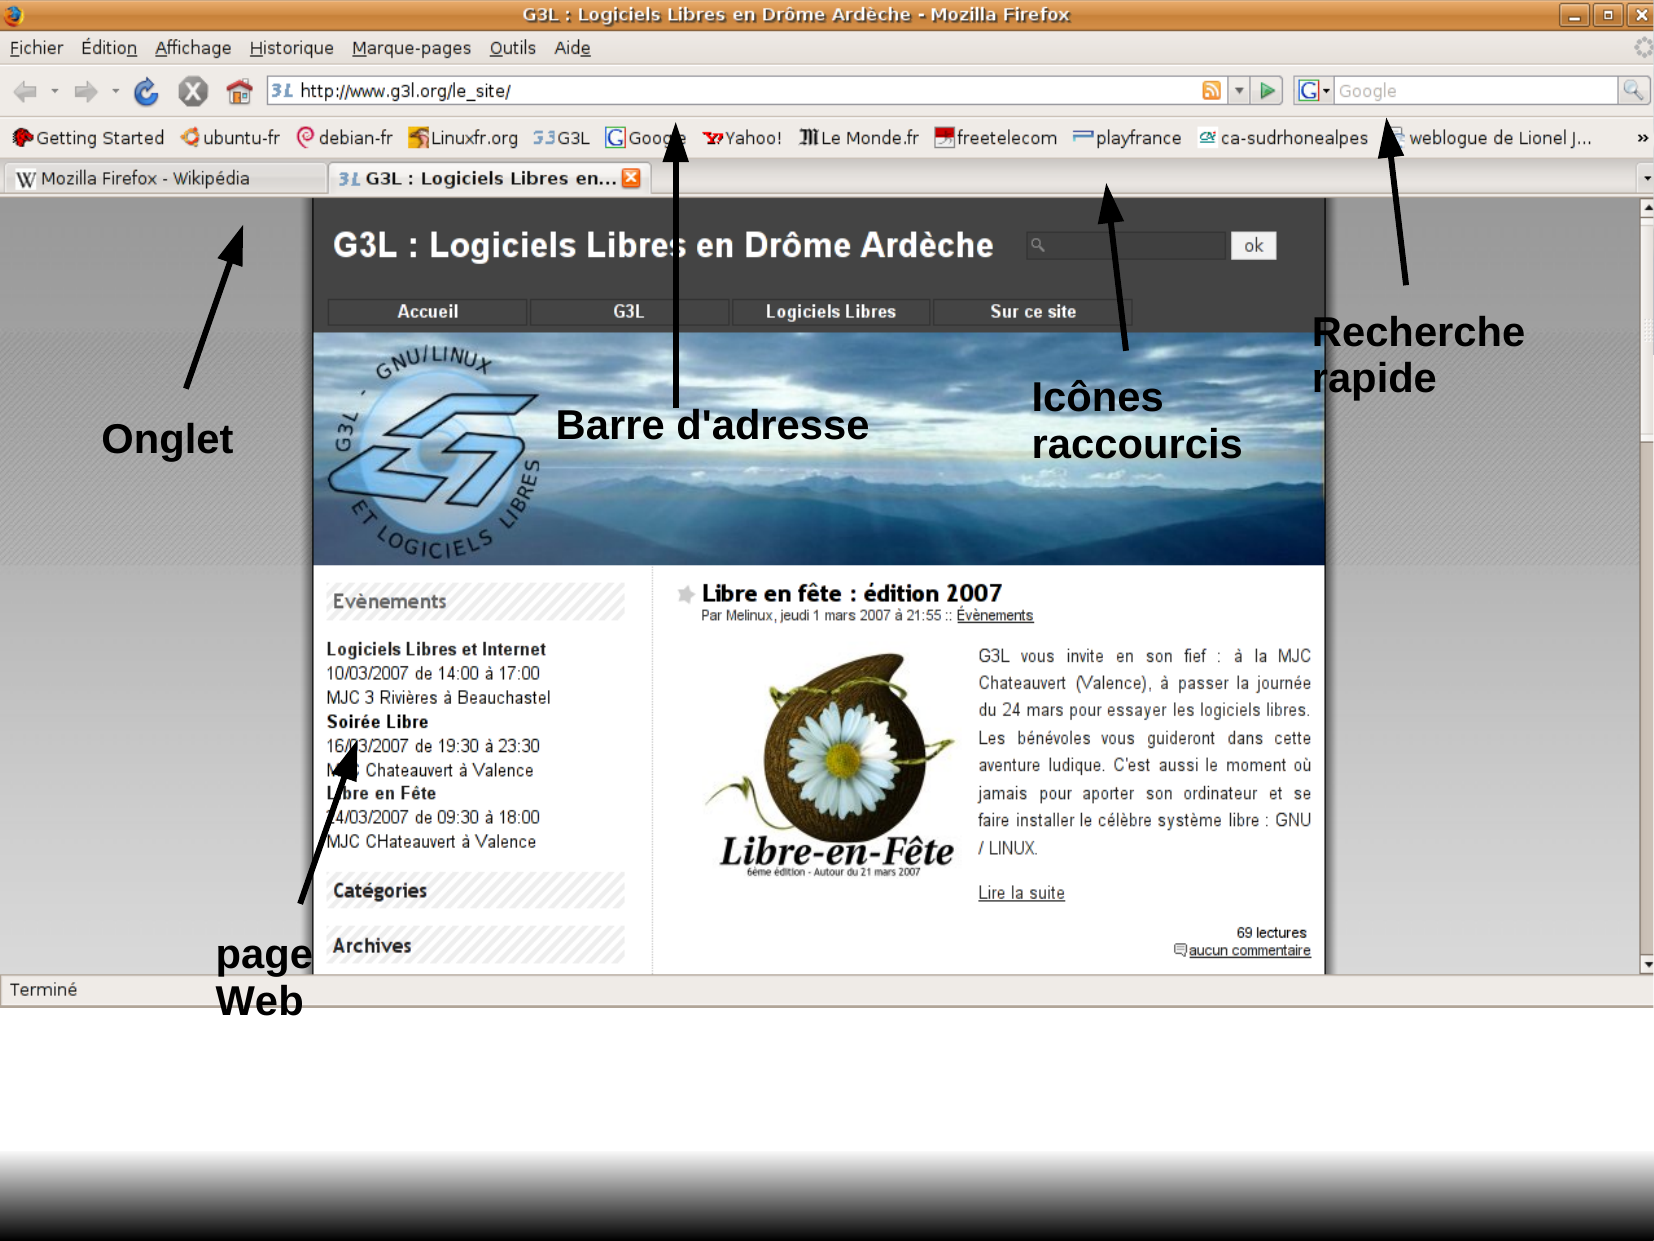

Recherche rapide
Barre d'adresse
Icônes raccourcis
Onglet
Interface :
page Web